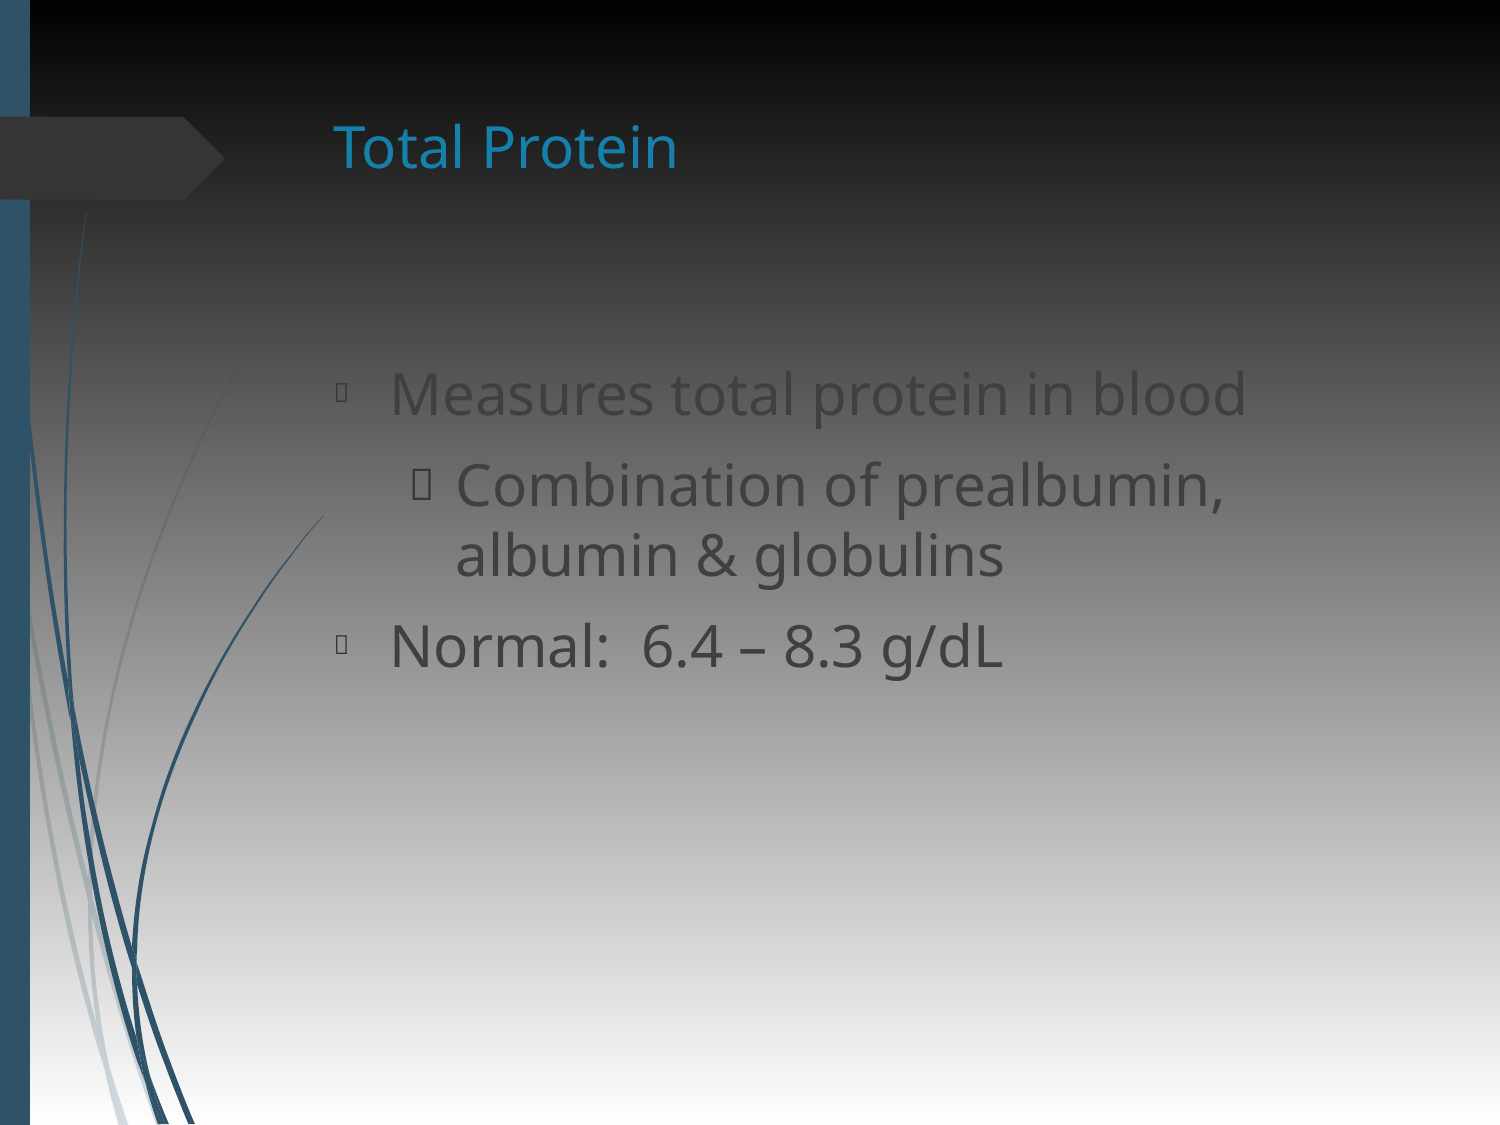

# Total Protein
Measures total protein in blood
Combination of prealbumin, albumin & globulins
Normal: 6.4 – 8.3 g/dL